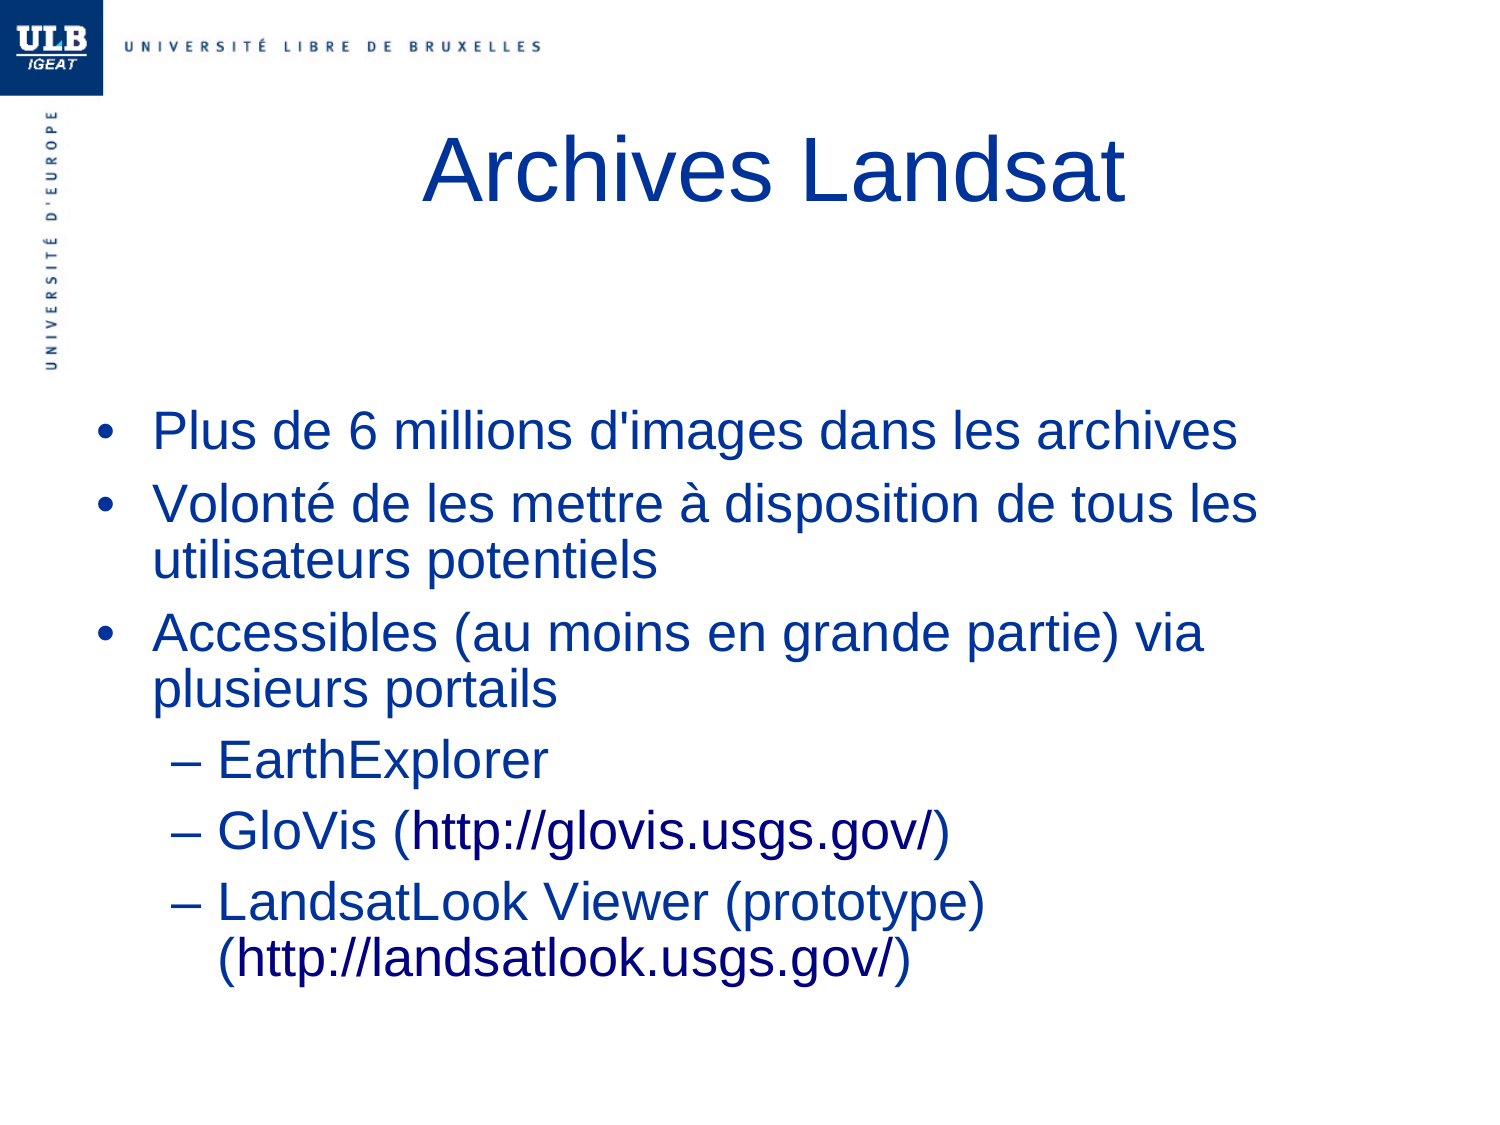

Archives Landsat
# Plus de 6 millions d'images dans les archives
Volonté de les mettre à disposition de tous les utilisateurs potentiels
Accessibles (au moins en grande partie) via plusieurs portails
EarthExplorer
GloVis (http://glovis.usgs.gov/)
LandsatLook Viewer (prototype) (http://landsatlook.usgs.gov/)